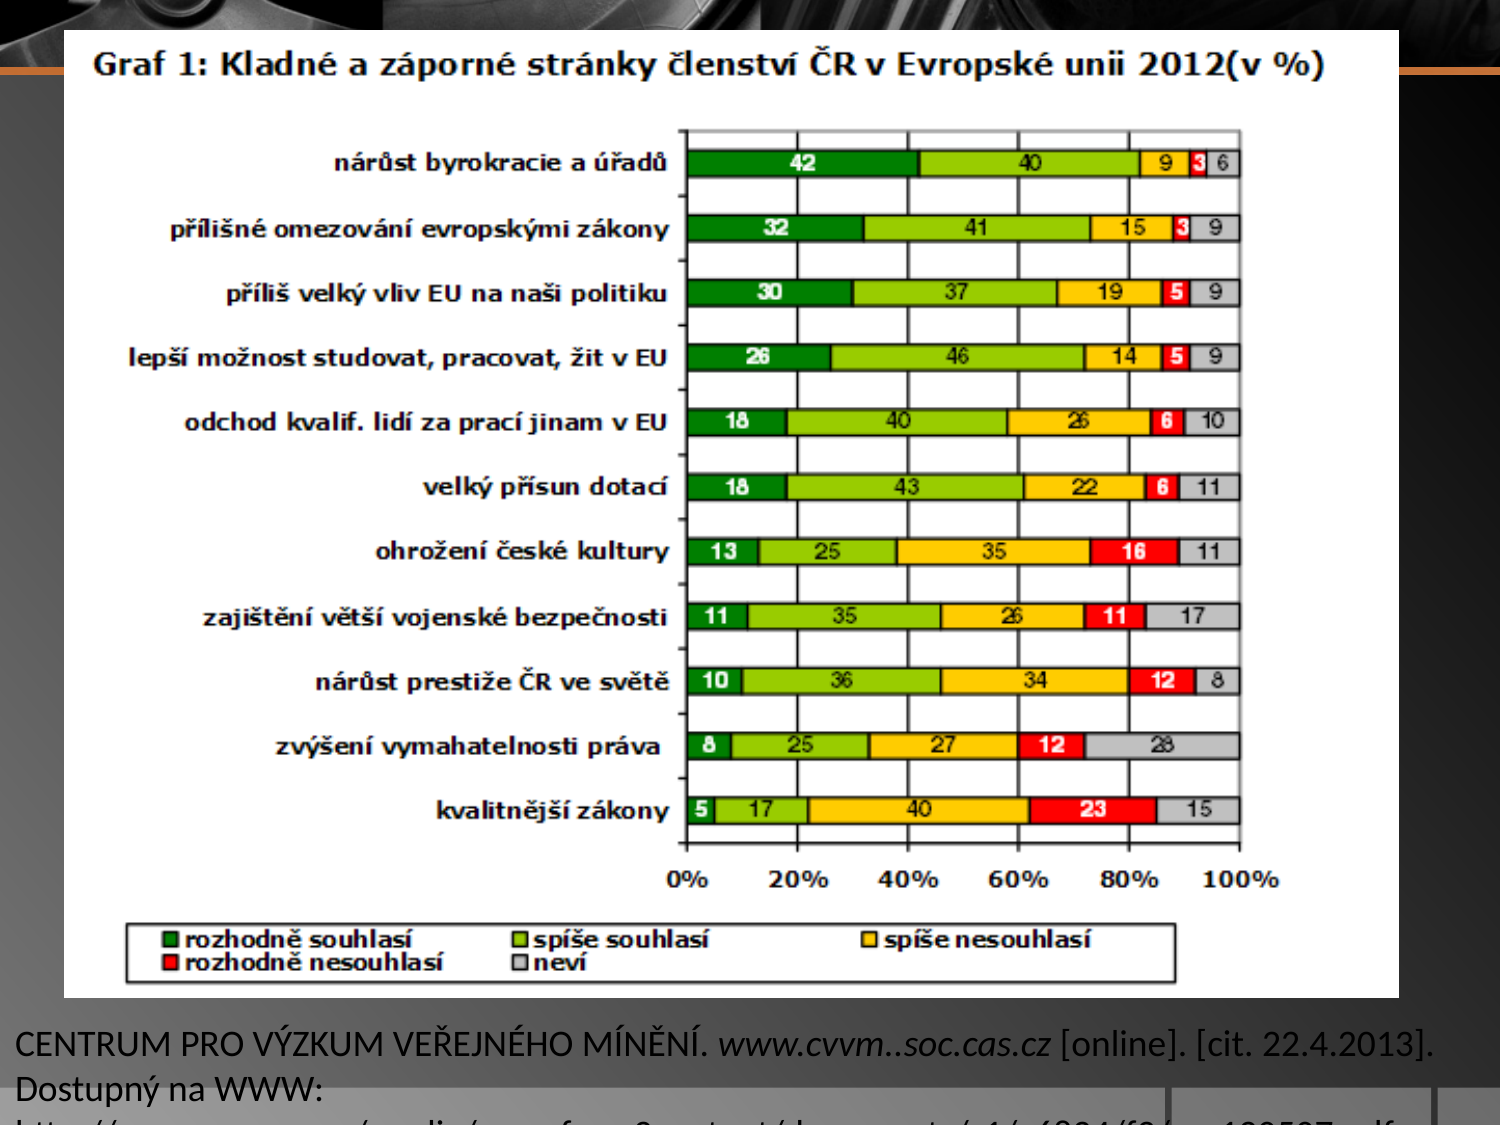

#
CENTRUM PRO VÝZKUM VEŘEJNÉHO MÍNĚNÍ. www.cvvm..soc.cas.cz [online]. [cit. 22.4.2013]. Dostupný na WWW: http://cvvm.soc.cas.cz/media/com_form2content/documents/c1/a6824/f3/pm120507.pdf